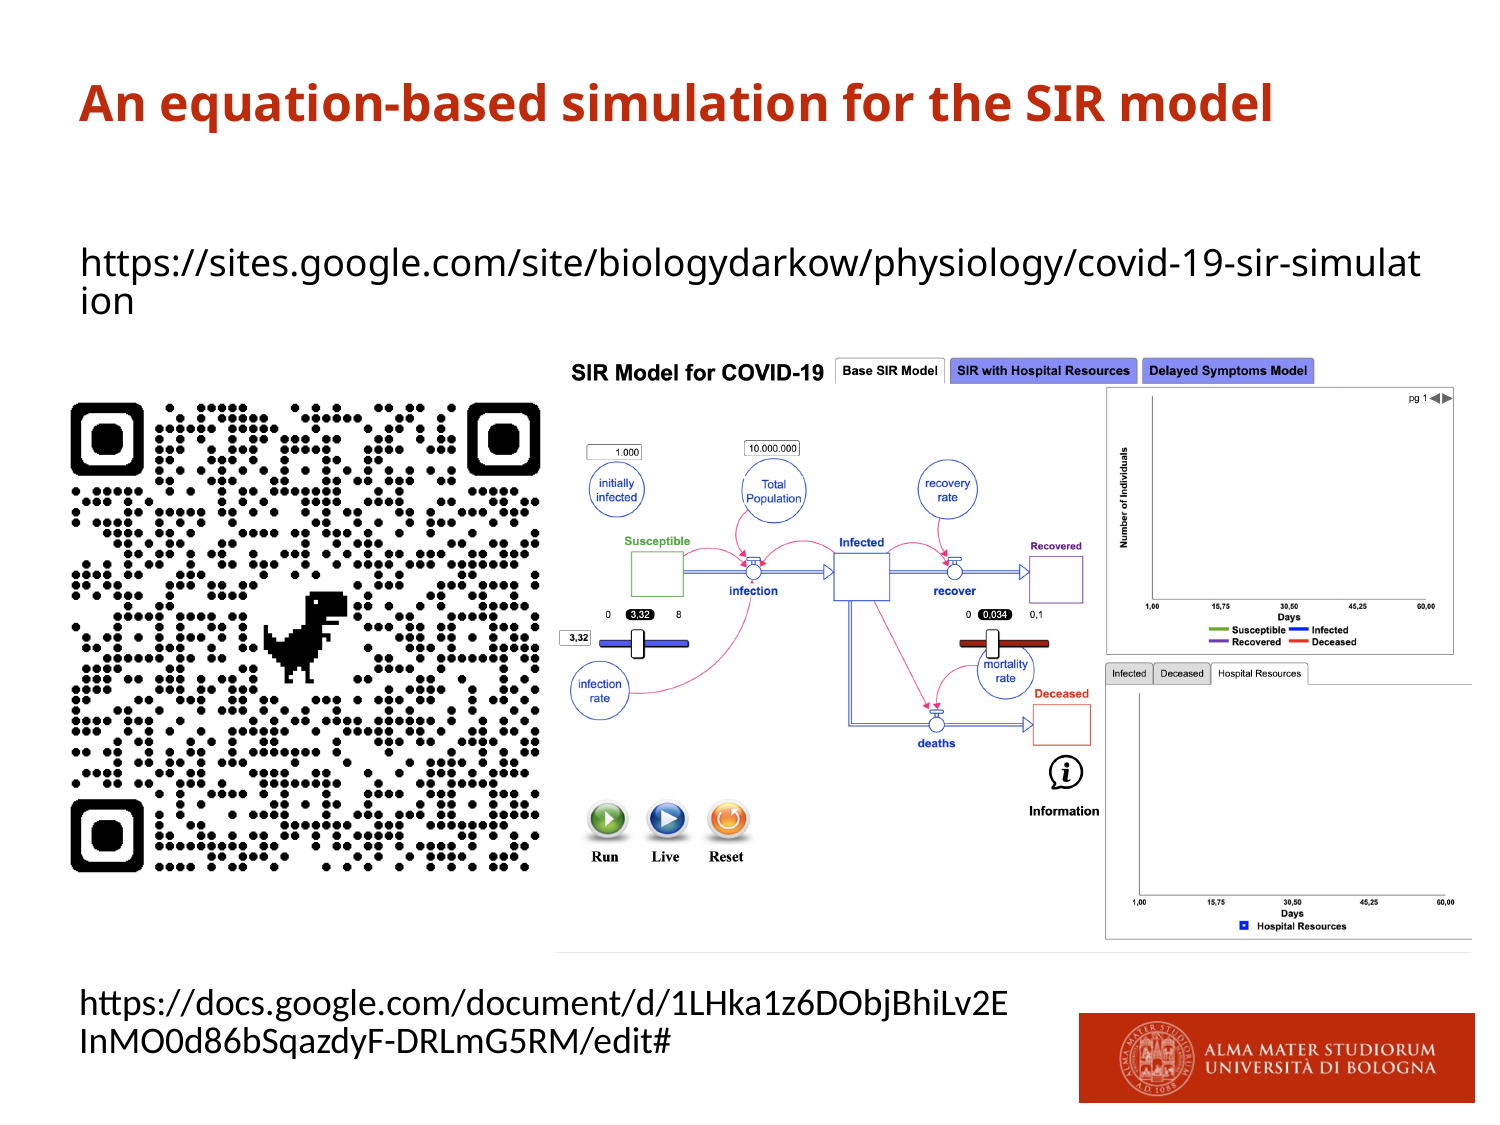

# An equation-based simulation for the SIR model
https://sites.google.com/site/biologydarkow/physiology/covid-19-sir-simulation
https://docs.google.com/document/d/1LHka1z6DObjBhiLv2EInMO0d86bSqazdyF-DRLmG5RM/edit#